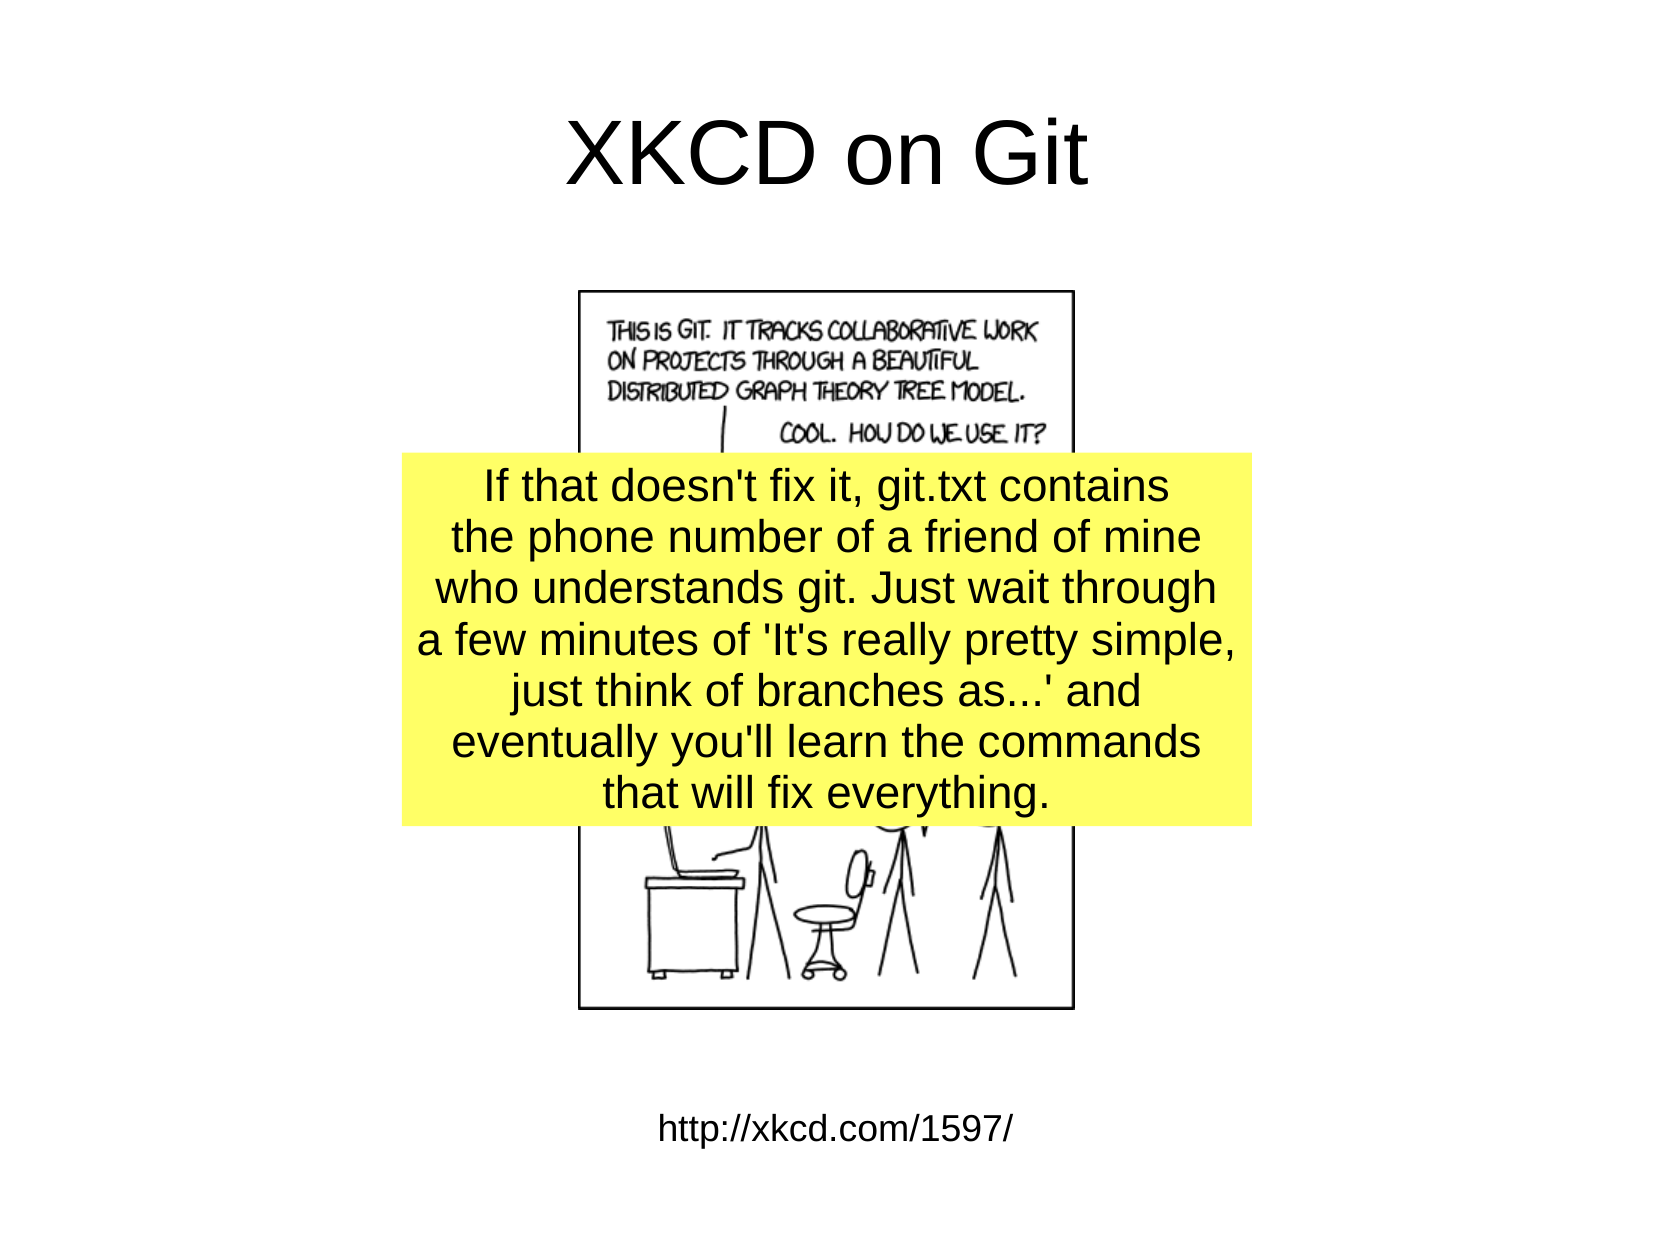

# XKCD on Git
If that doesn't fix it, git.txt contains
the phone number of a friend of mine
who understands git. Just wait through
a few minutes of 'It's really pretty simple,
just think of branches as...' and
eventually you'll learn the commands
that will fix everything.
http://xkcd.com/1597/